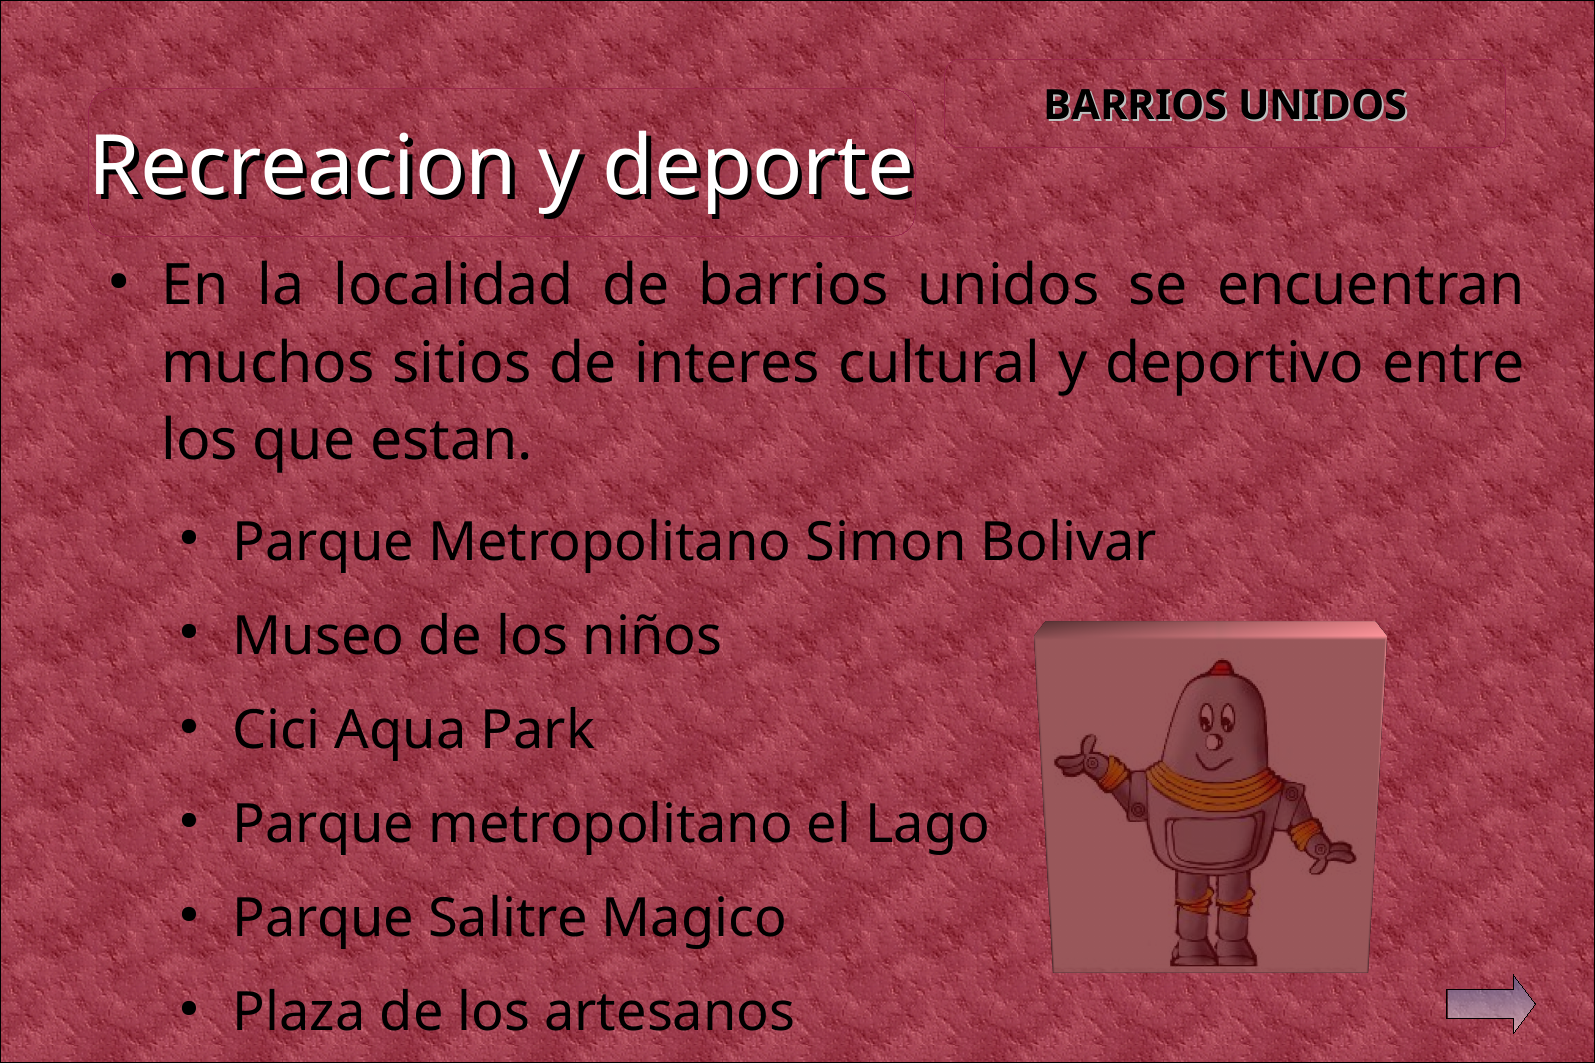

BARRIOS UNIDOS
Recreacion y deporte
# En la localidad de barrios unidos se encuentran muchos sitios de interes cultural y deportivo entre los que estan.
Parque Metropolitano Simon Bolivar
Museo de los niños
Cici Aqua Park
Parque metropolitano el Lago
Parque Salitre Magico
Plaza de los artesanos